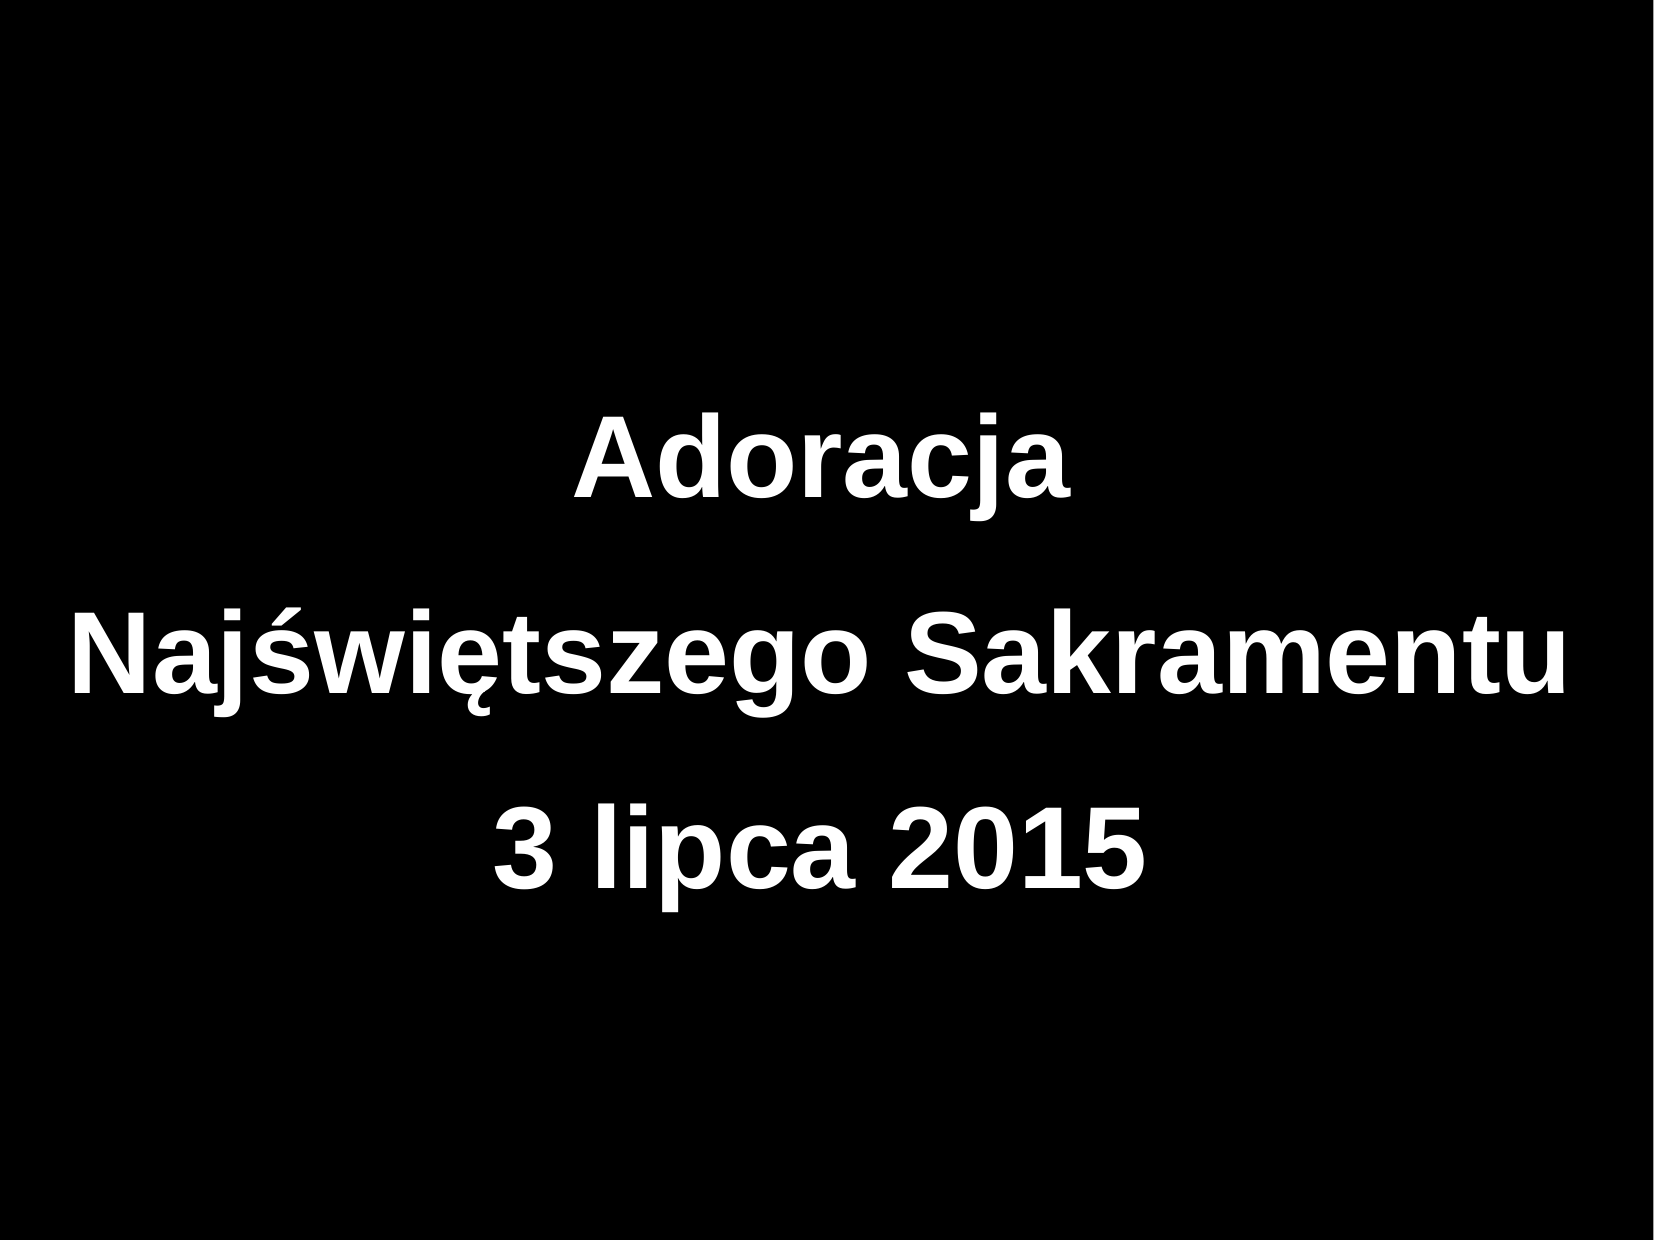

# Adoracja Najświętszego Sakramentu 3 lipca 2015